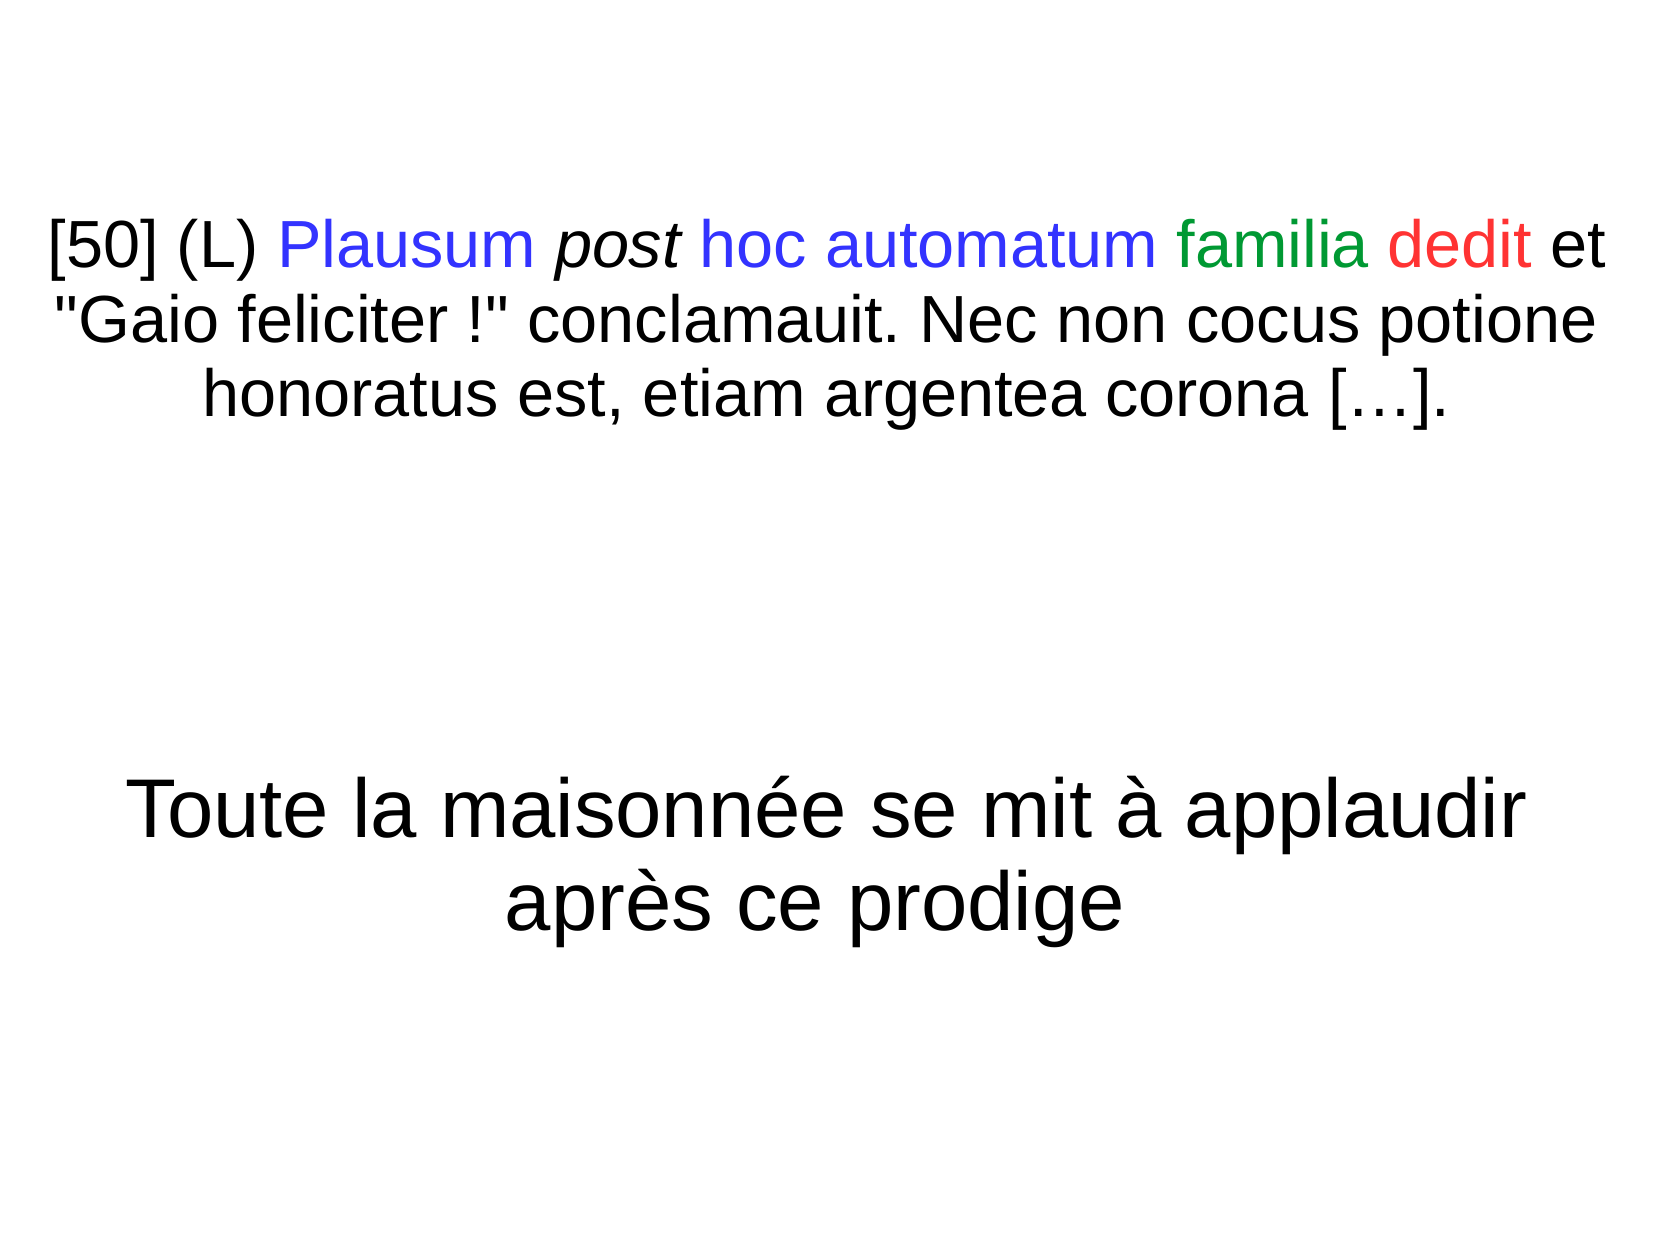

# [50] (L) Plausum post hoc automatum familia dedit et "Gaio feliciter !" conclamauit. Nec non cocus potione honoratus est, etiam argentea corona […].
Toute la maisonnée se mit à applaudir après ce prodige